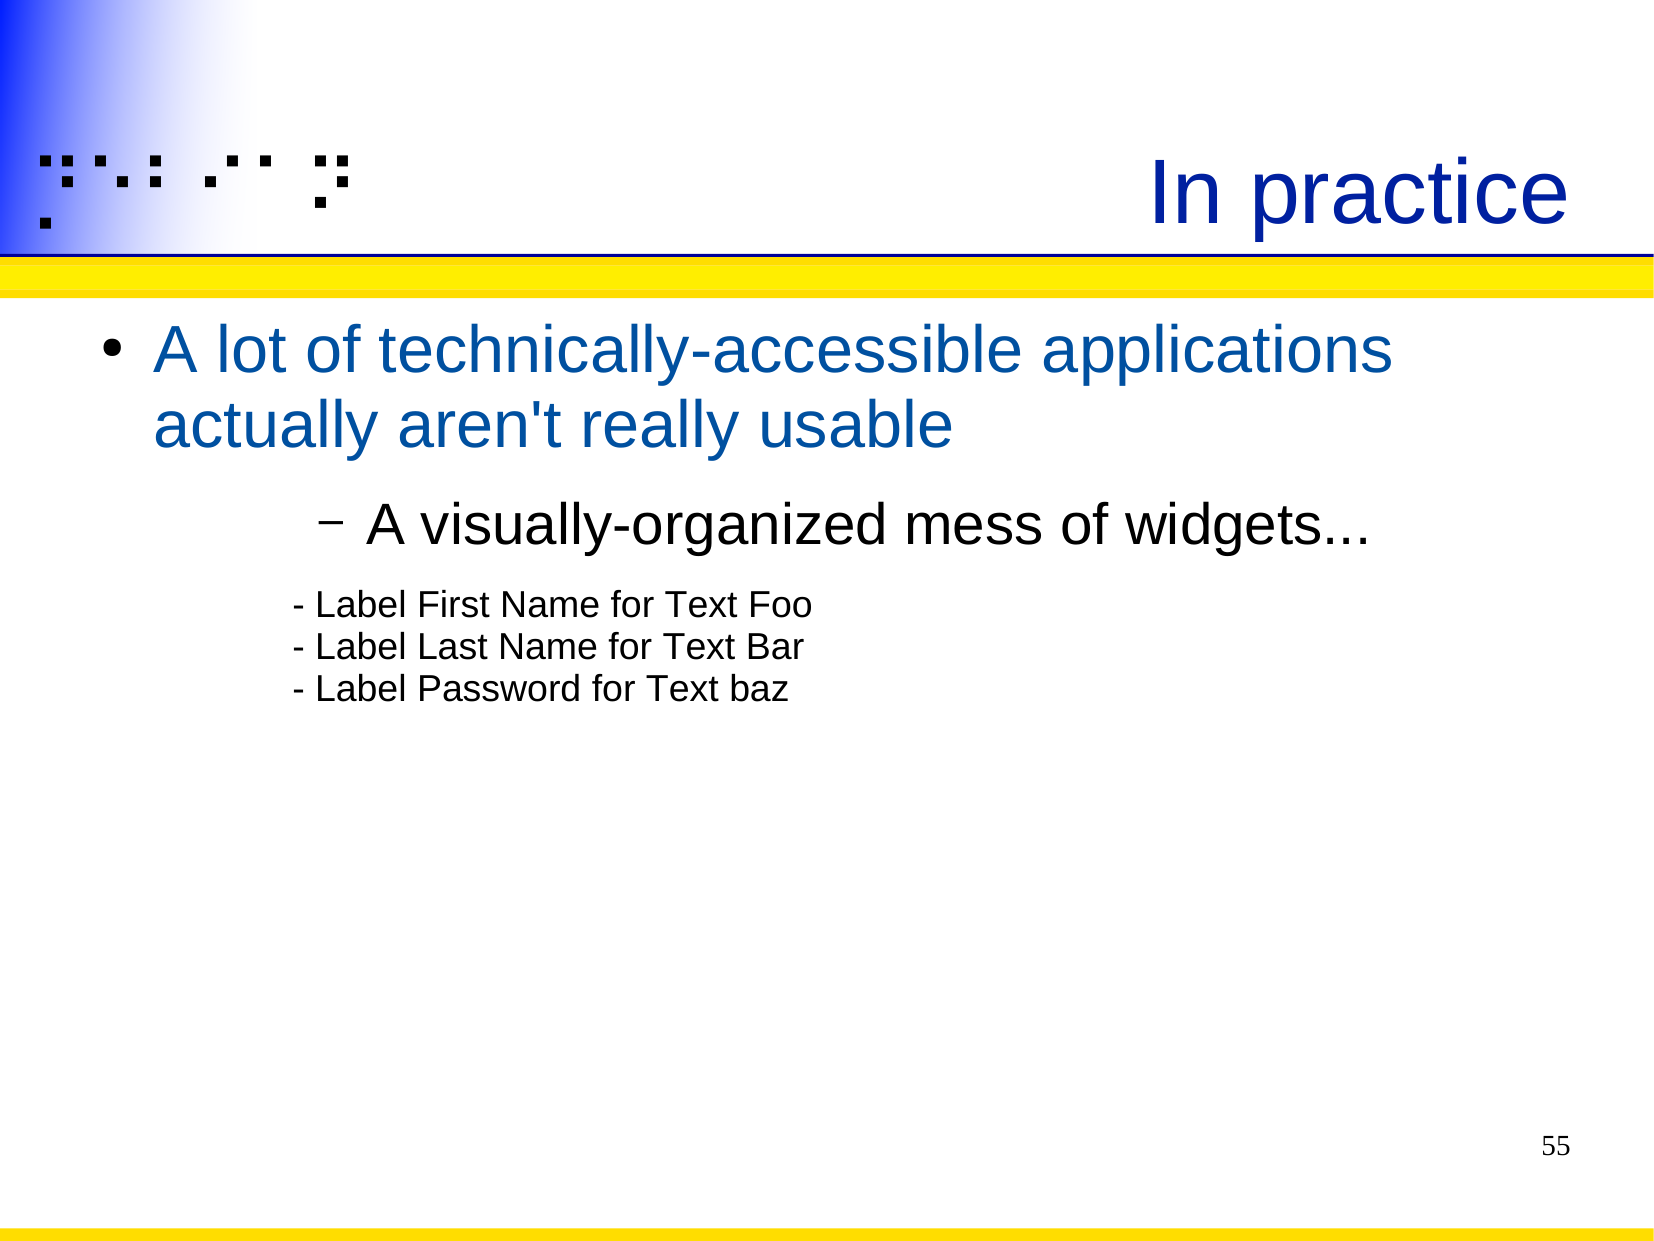

# In practice
A lot of technically-accessible applications actually aren't really usable
A visually-organized mess of widgets...
- Label First Name for Text Foo
- Label Last Name for Text Bar
- Label Password for Text baz
55